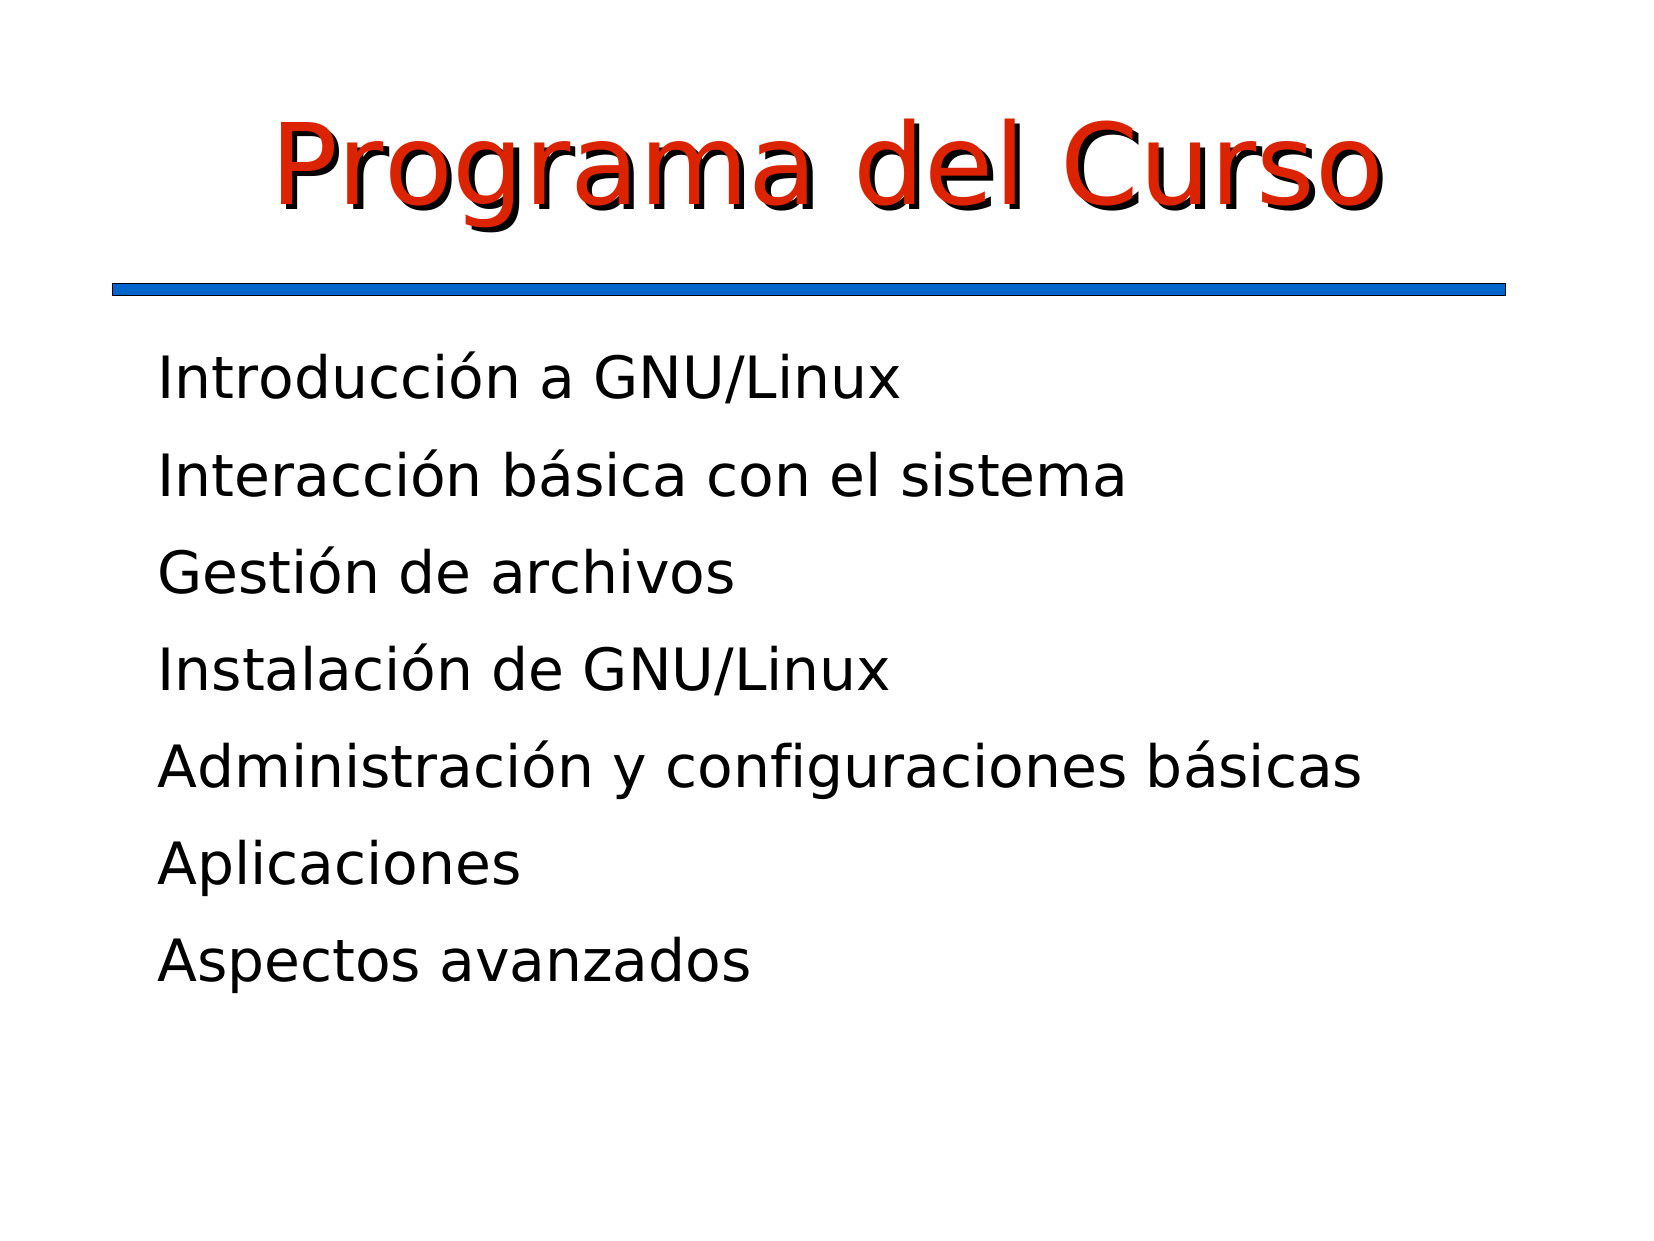

# Programa del Curso
 Introducción a GNU/Linux
 Interacción básica con el sistema
 Gestión de archivos
 Instalación de GNU/Linux
 Administración y configuraciones básicas
 Aplicaciones
 Aspectos avanzados